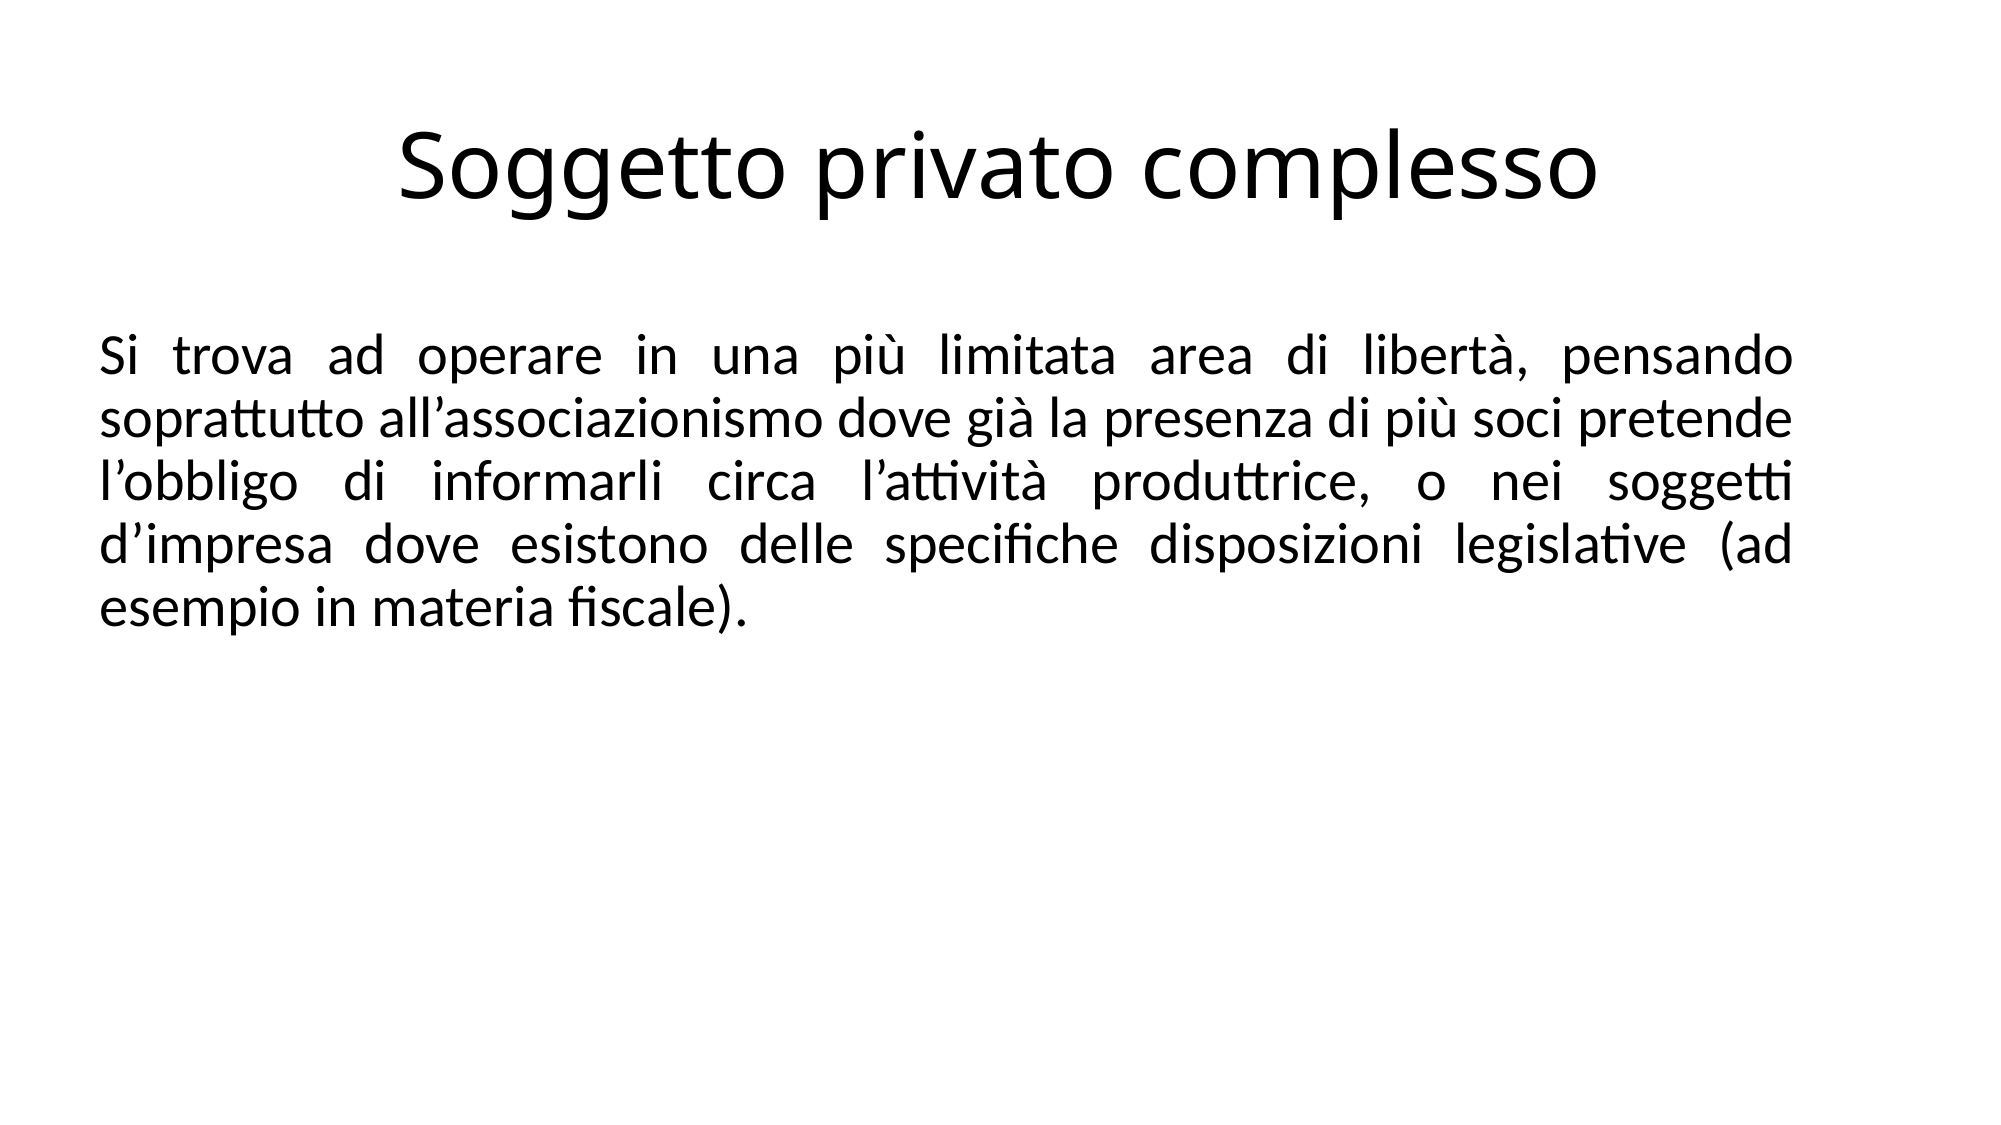

# Soggetto privato complesso
Si trova ad operare in una più limitata area di libertà, pensando soprattutto all’associazionismo dove già la presenza di più soci pretende l’obbligo di informarli circa l’attività produttrice, o nei soggetti d’impresa dove esistono delle specifiche disposizioni legislative (ad esempio in materia fiscale).